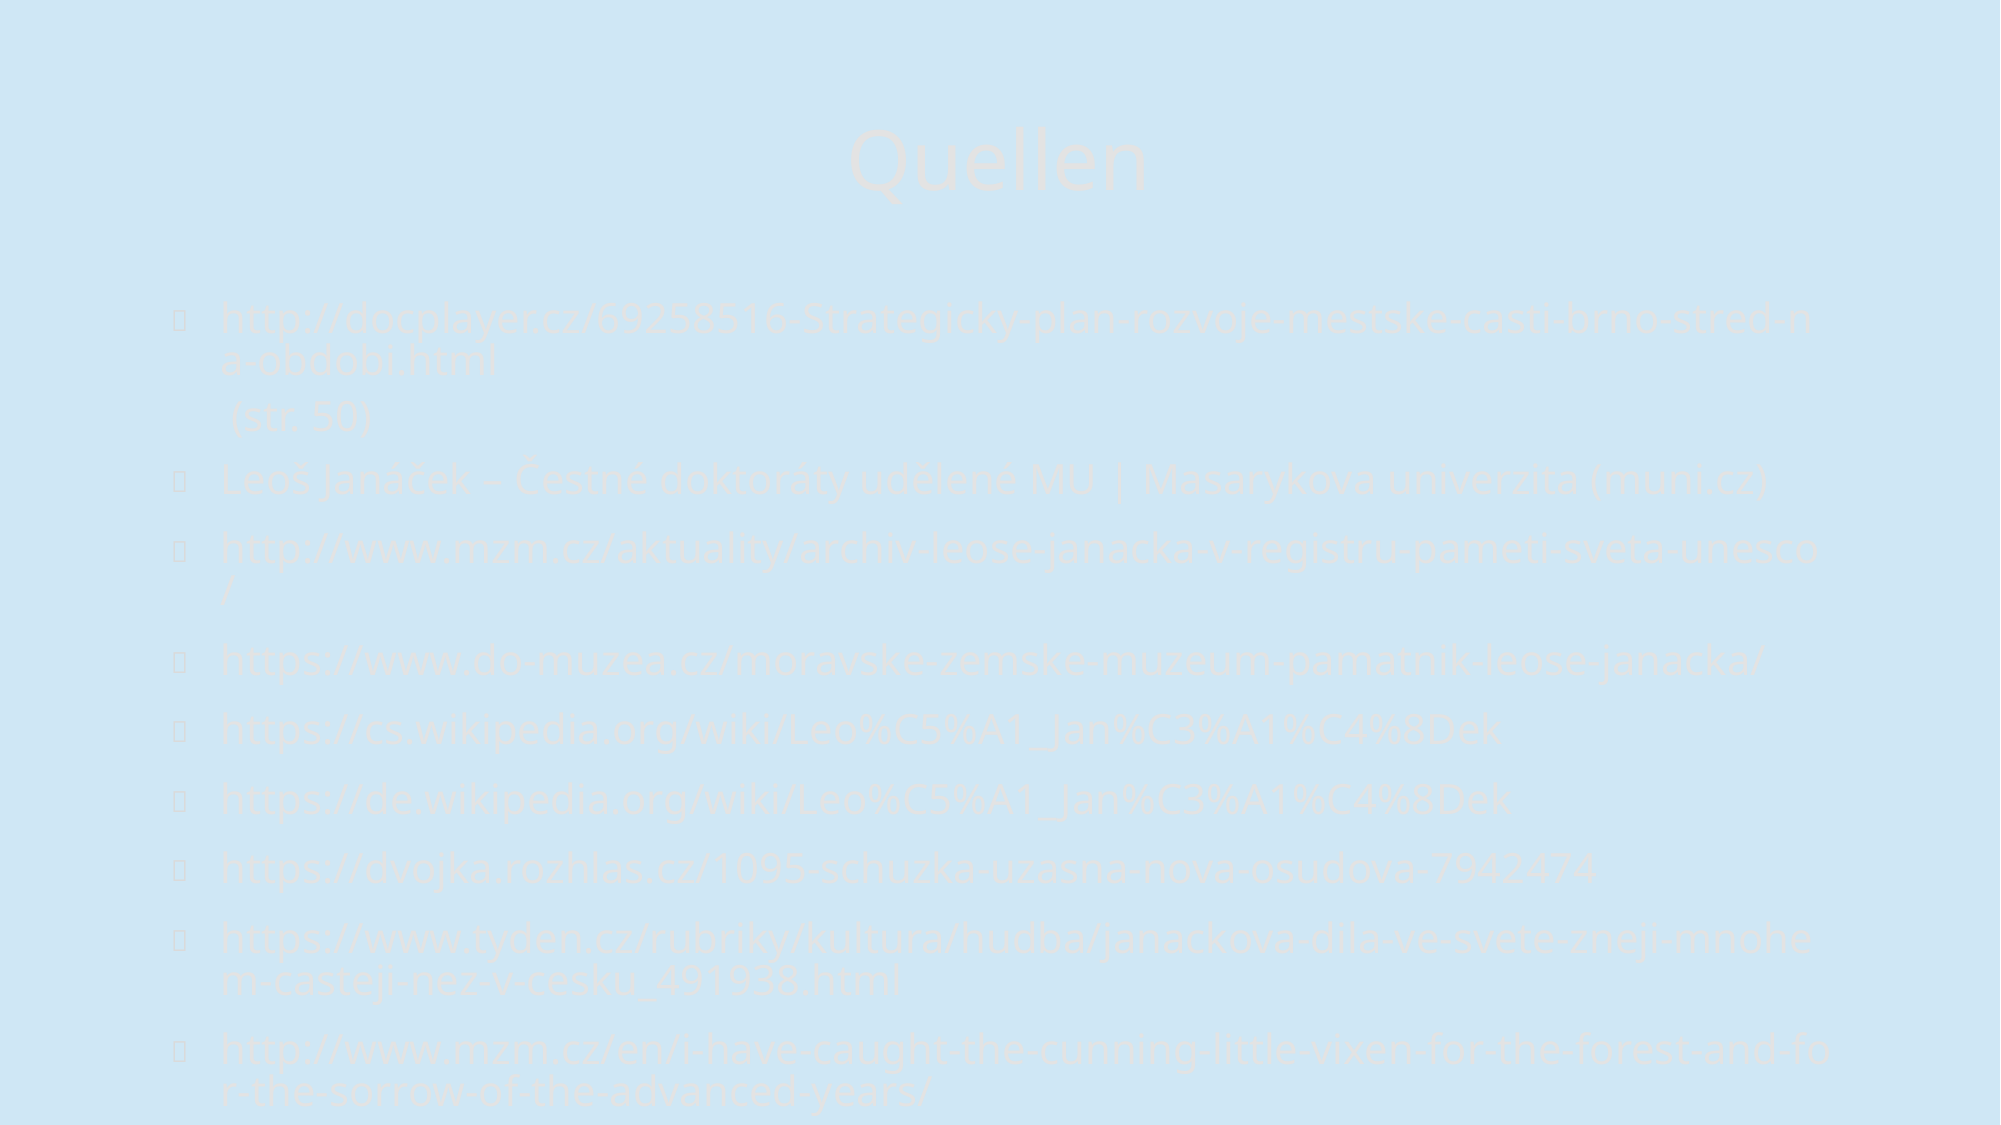

# Quellen
http://docplayer.cz/69258516-Strategicky-plan-rozvoje-mestske-casti-brno-stred-na-obdobi.html (str. 50)
Leoš Janáček – Čestné doktoráty udělené MU | Masarykova univerzita (muni.cz)
http://www.mzm.cz/aktuality/archiv-leose-janacka-v-registru-pameti-sveta-unesco/
https://www.do-muzea.cz/moravske-zemske-muzeum-pamatnik-leose-janacka/
https://cs.wikipedia.org/wiki/Leo%C5%A1_Jan%C3%A1%C4%8Dek
https://de.wikipedia.org/wiki/Leo%C5%A1_Jan%C3%A1%C4%8Dek
https://dvojka.rozhlas.cz/1095-schuzka-uzasna-nova-osudova-7942474
https://www.tyden.cz/rubriky/kultura/hudba/janackova-dila-ve-svete-zneji-mnohem-casteji-nez-v-cesku_491938.html
http://www.mzm.cz/en/i-have-caught-the-cunning-little-vixen-for-the-forest-and-for-the-sorrow-of-the-advanced-years/
https://www.leosjanacek.eu/zivot/
https://encyklopedie.brna.cz/home-mmb/
https://de.m.wikipedia.org/wiki/Theater_an_der_Veve%C5%99%C3%AD-Stra%C3%9Fe
https://www.leosjanacek.eu/divadlo-na-veveri/
https://www.leosjanacek.eu/mendlovo-namesti/
https://www.leosjanacek.eu/slovansky-ustav/
http://www.mzm.cz/pamatnik-leose-janacka/
http://www.mestohudby.cz/zpravodajstvi/leos-janacek-by-dnes-oslavil-165-narozeniny
https://www.leosjanacek.eu/pamatnik-leose-janacka/